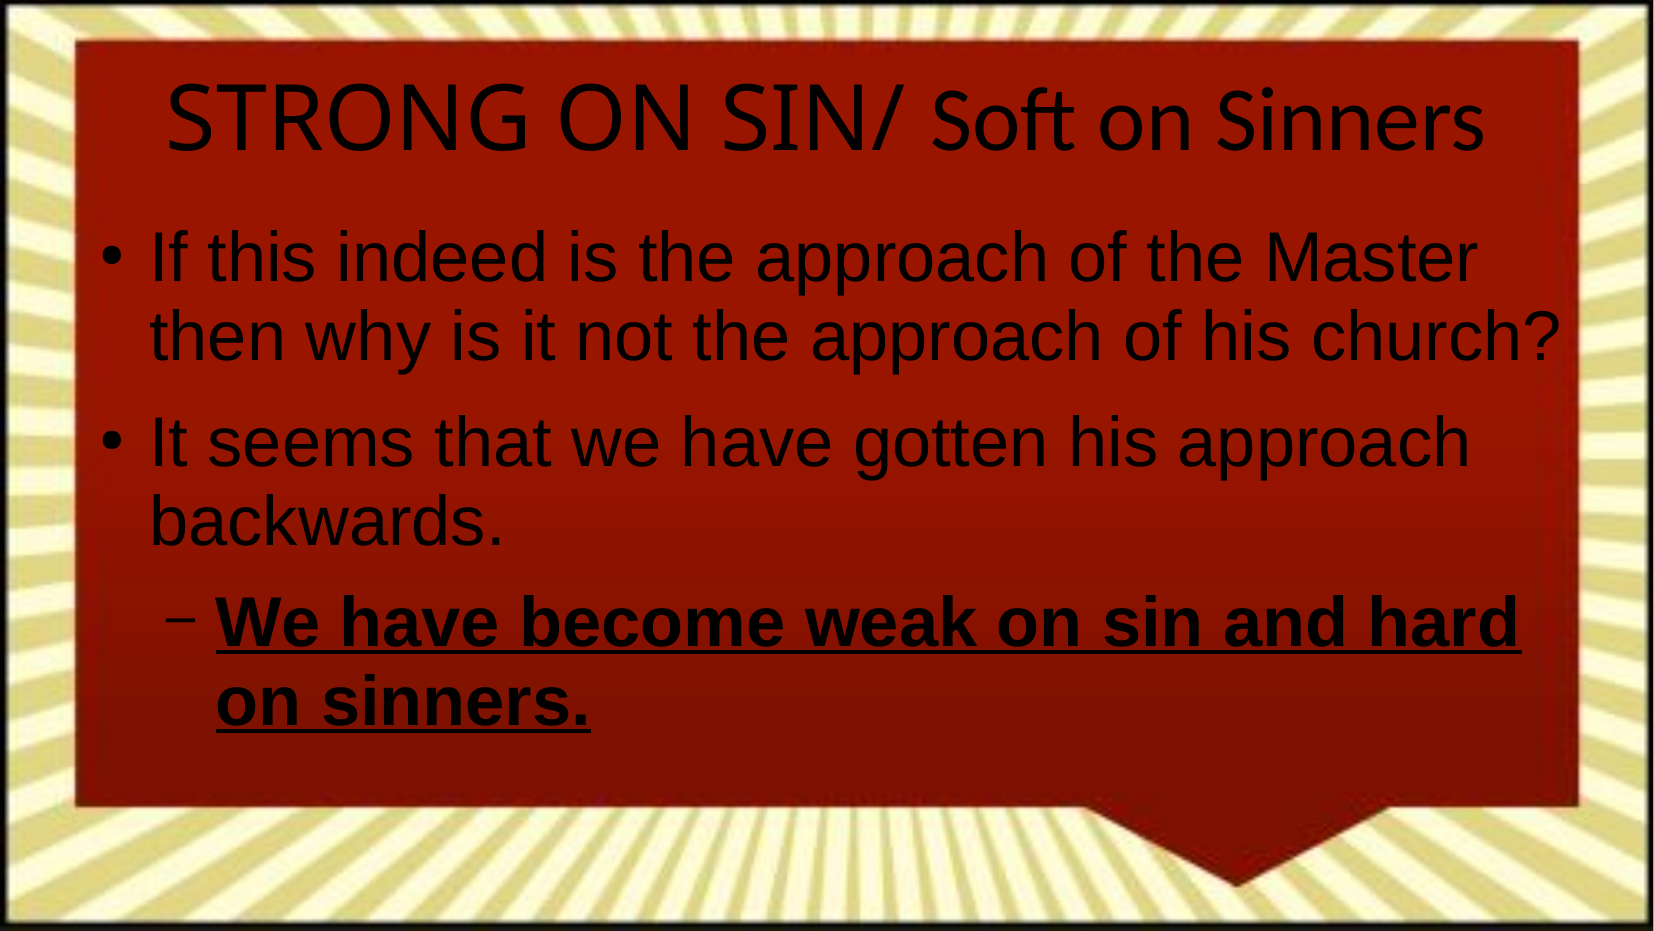

# STRONG ON SIN/ Soft on Sinners
If this indeed is the approach of the Master then why is it not the approach of his church?
It seems that we have gotten his approach backwards.
We have become weak on sin and hard on sinners.